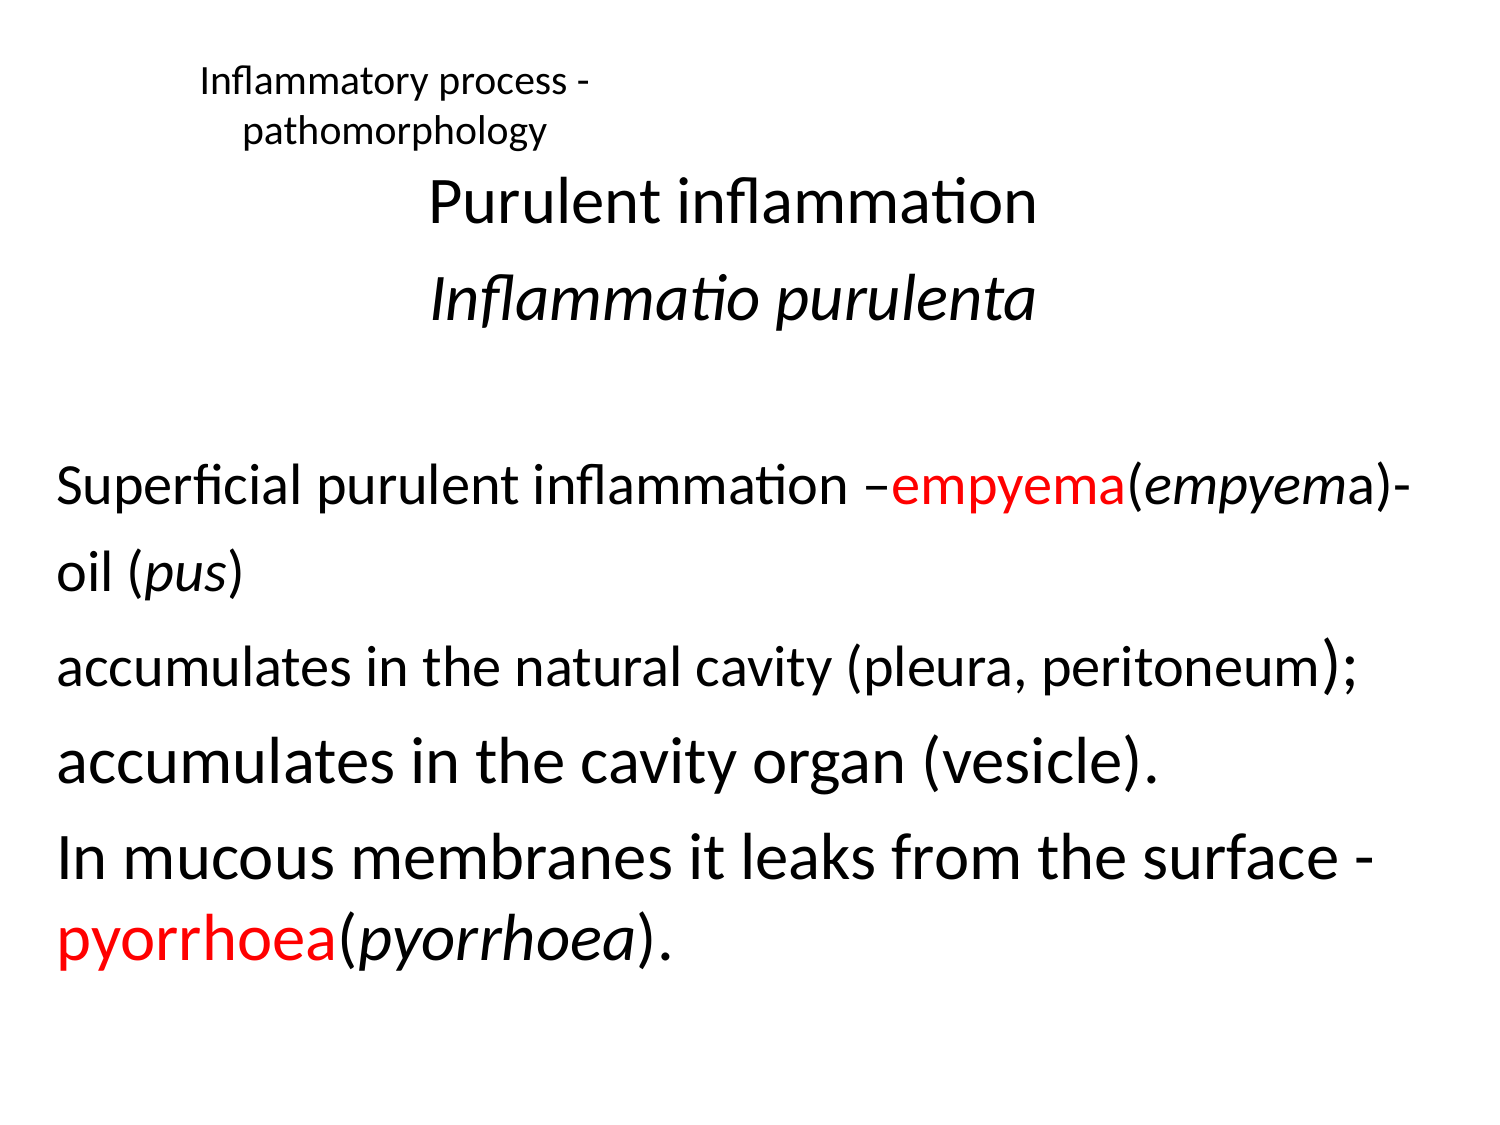

# Inflammatory process - pathomorphology
Purulent inflammation
Inflammatio purulenta
Superficial purulent inflammation –empyema(empyema)-
oil (pus)
accumulates in the natural cavity (pleura, peritoneum);
accumulates in the cavity organ (vesicle).
In mucous membranes it leaks from the surface -	pyorrhoea(pyorrhoea).